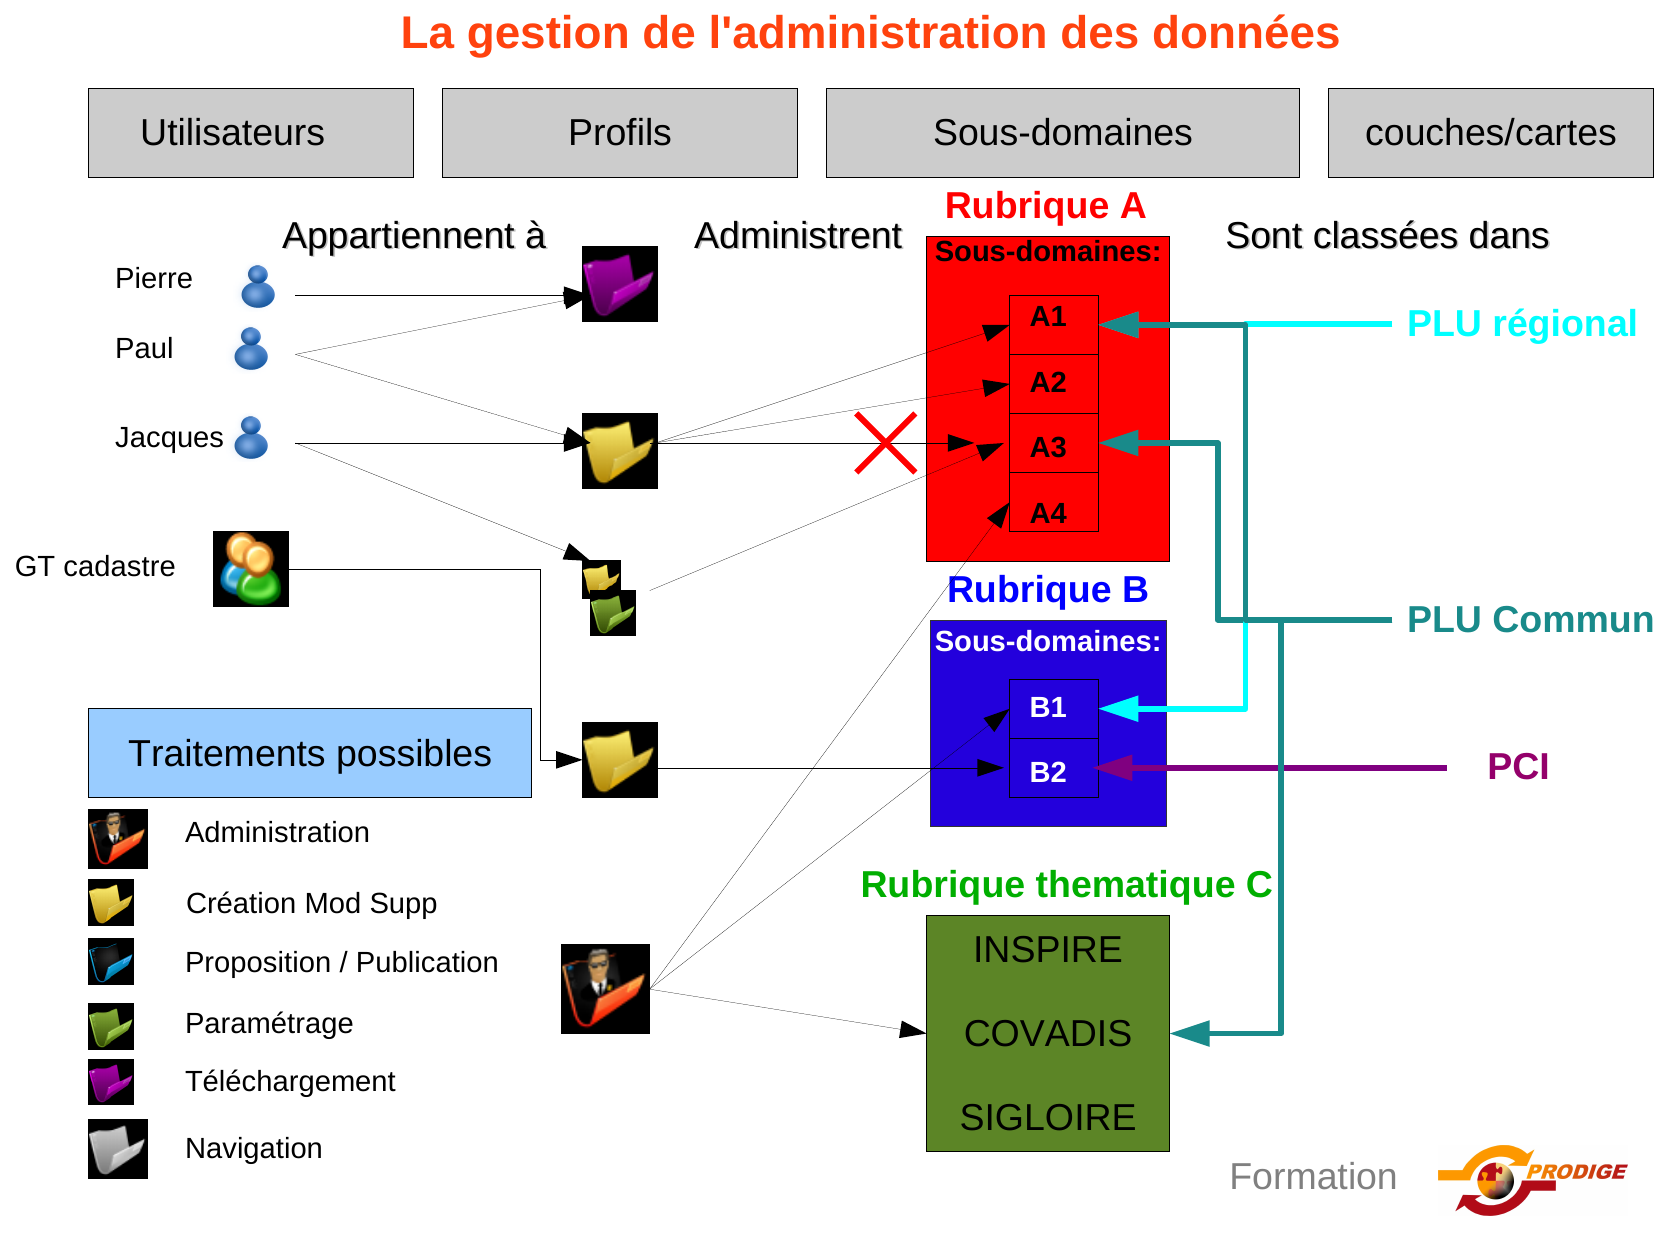

La gestion de l'administration des données
Utilisateurs
Profils
Sous-domaines
couches/cartes
Rubrique A
Appartiennent à
Administrent
Sont classées dans
Sous-domaines:
A1
A2
A3
A4
Pierre
PLU régional
Paul
Jacques
GT cadastre
Rubrique B
PLU Commune
Sous-domaines:
B1
B2
Traitements possibles
PCI
Administration
Rubrique thematique C
Création Mod Supp
INSPIRE
COVADIS
SIGLOIRE
Proposition / Publication
Paramétrage
Téléchargement
Navigation